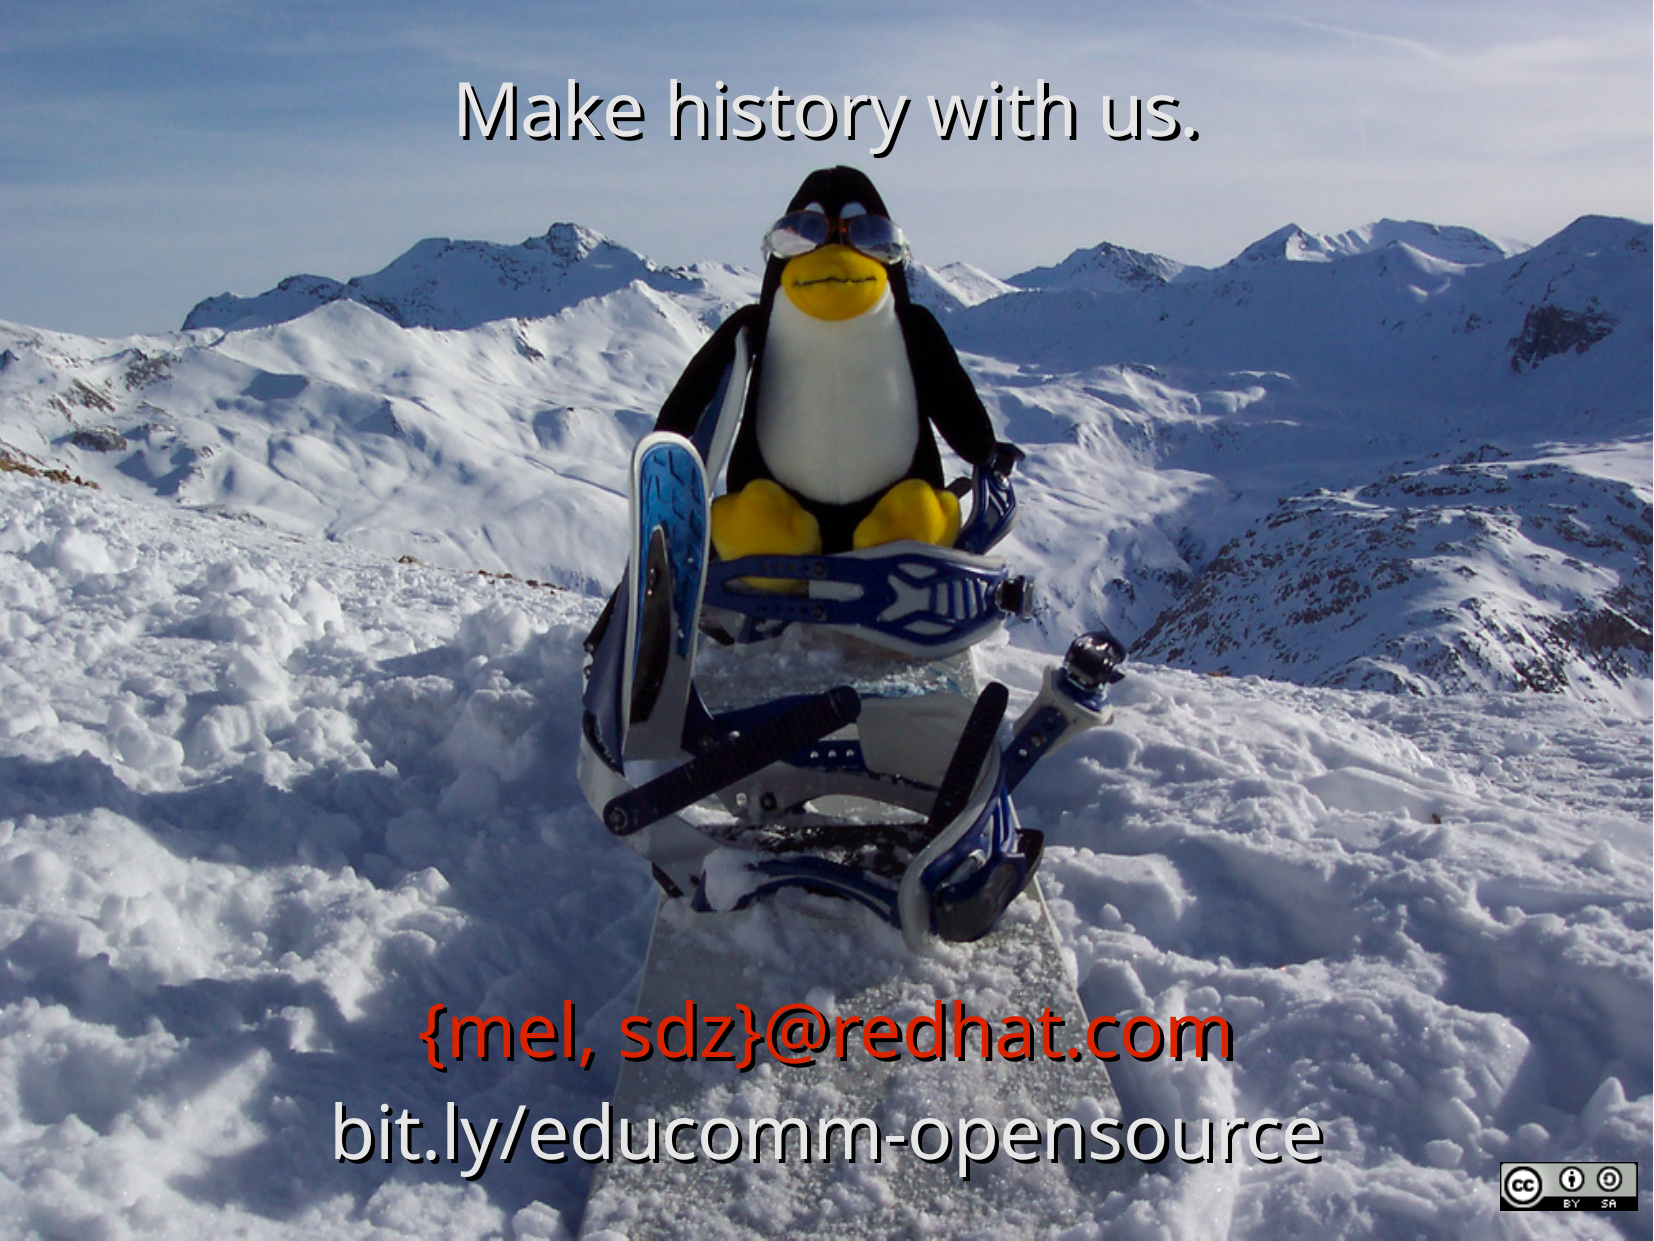

Make history with us.
{mel, sdz}@redhat.com
bit.ly/educomm-opensource
#